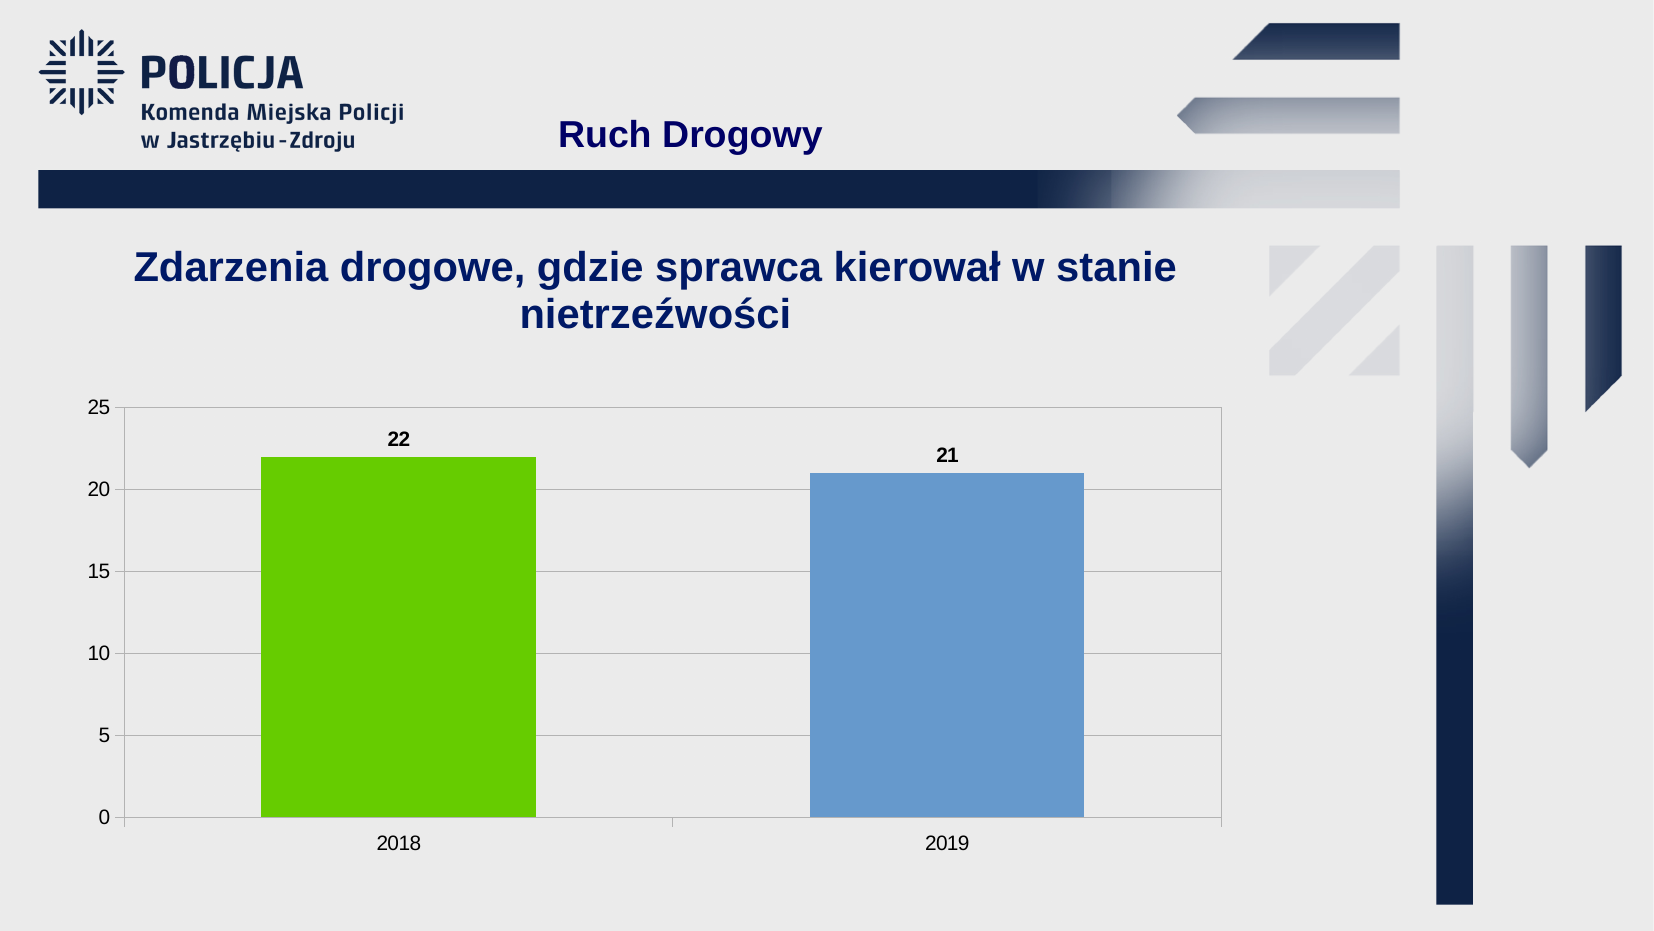

Ruch Drogowy
# Zdarzenia drogowe, gdzie sprawca kierował w stanie nietrzeźwości
### Chart
| Category | Kolumna 2 |
|---|---|
| 2018 | 22.0 |
| 2019 | 21.0 |